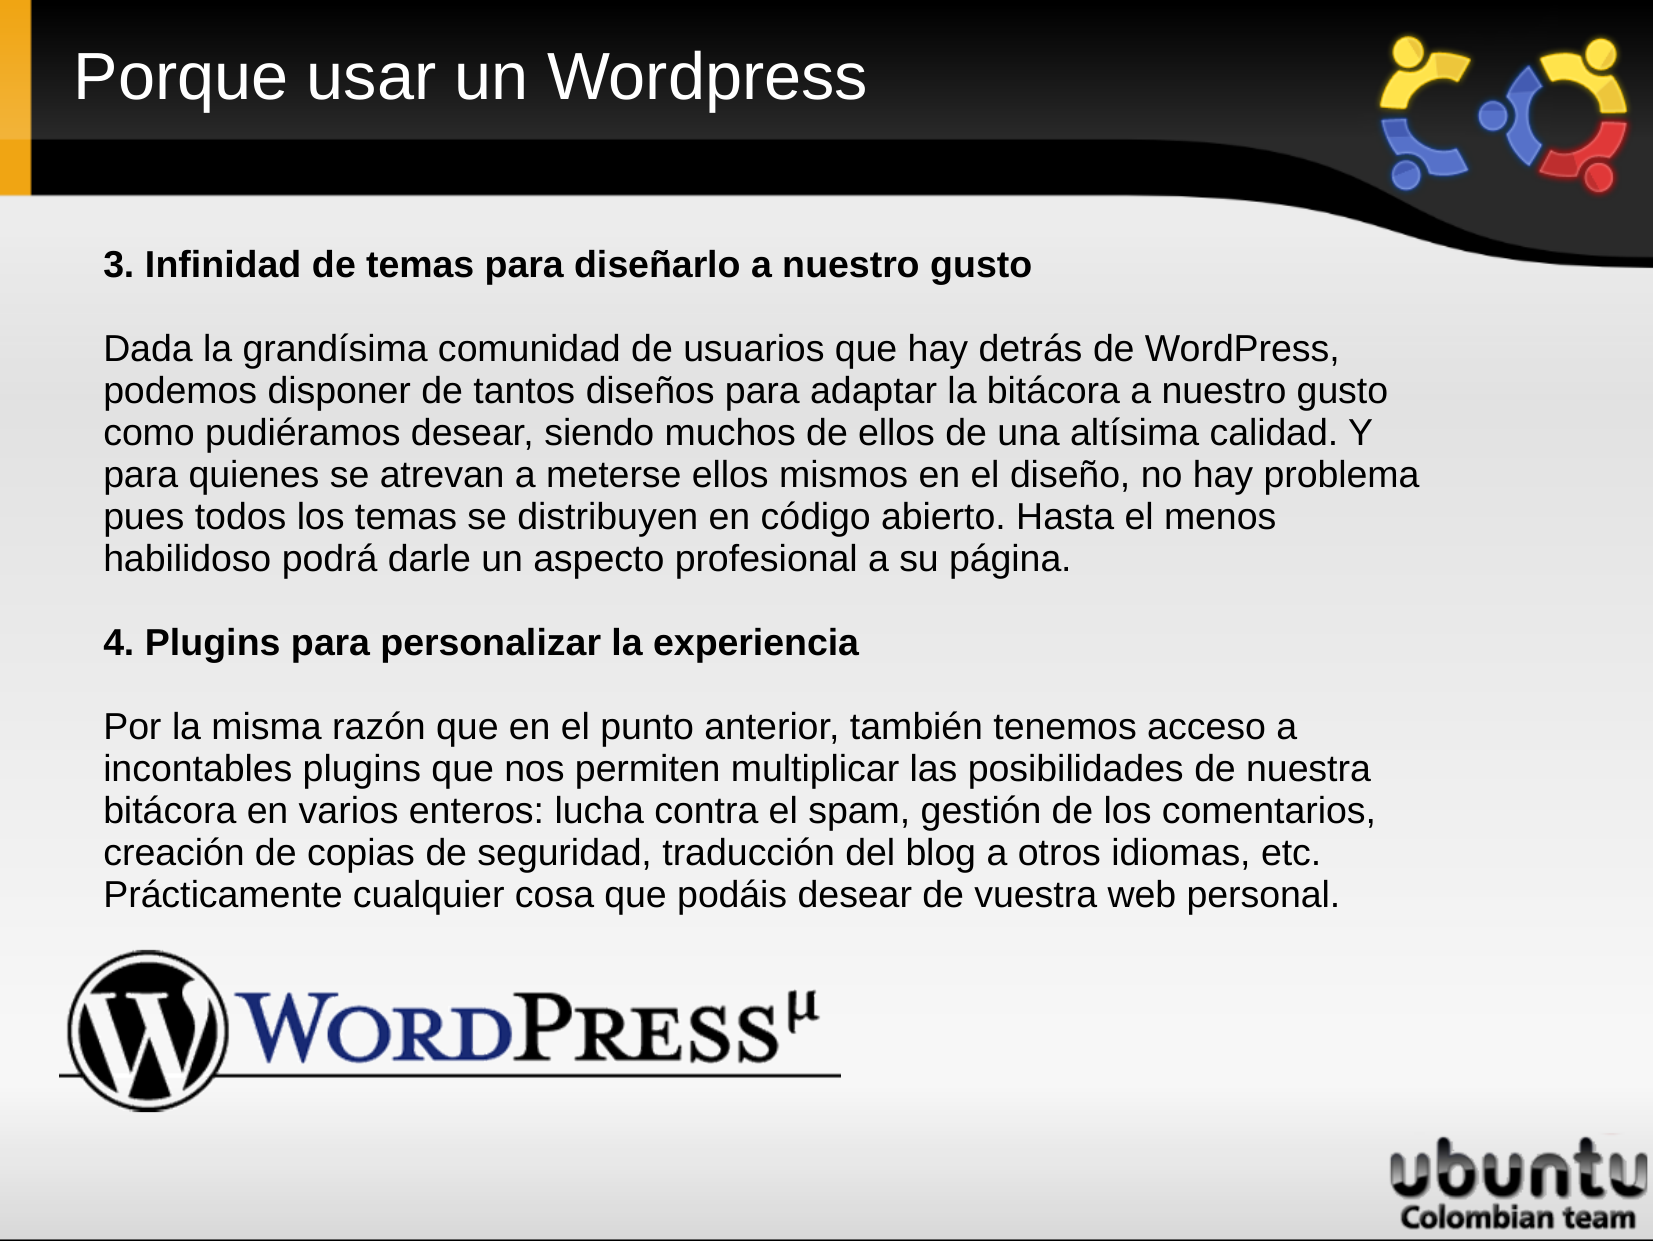

Porque usar un Wordpress
3. Infinidad de temas para diseñarlo a nuestro gusto
Dada la grandísima comunidad de usuarios que hay detrás de WordPress, podemos disponer de tantos diseños para adaptar la bitácora a nuestro gusto como pudiéramos desear, siendo muchos de ellos de una altísima calidad. Y para quienes se atrevan a meterse ellos mismos en el diseño, no hay problema pues todos los temas se distribuyen en código abierto. Hasta el menos habilidoso podrá darle un aspecto profesional a su página.
4. Plugins para personalizar la experiencia
Por la misma razón que en el punto anterior, también tenemos acceso a incontables plugins que nos permiten multiplicar las posibilidades de nuestra bitácora en varios enteros: lucha contra el spam, gestión de los comentarios, creación de copias de seguridad, traducción del blog a otros idiomas, etc. Prácticamente cualquier cosa que podáis desear de vuestra web personal.